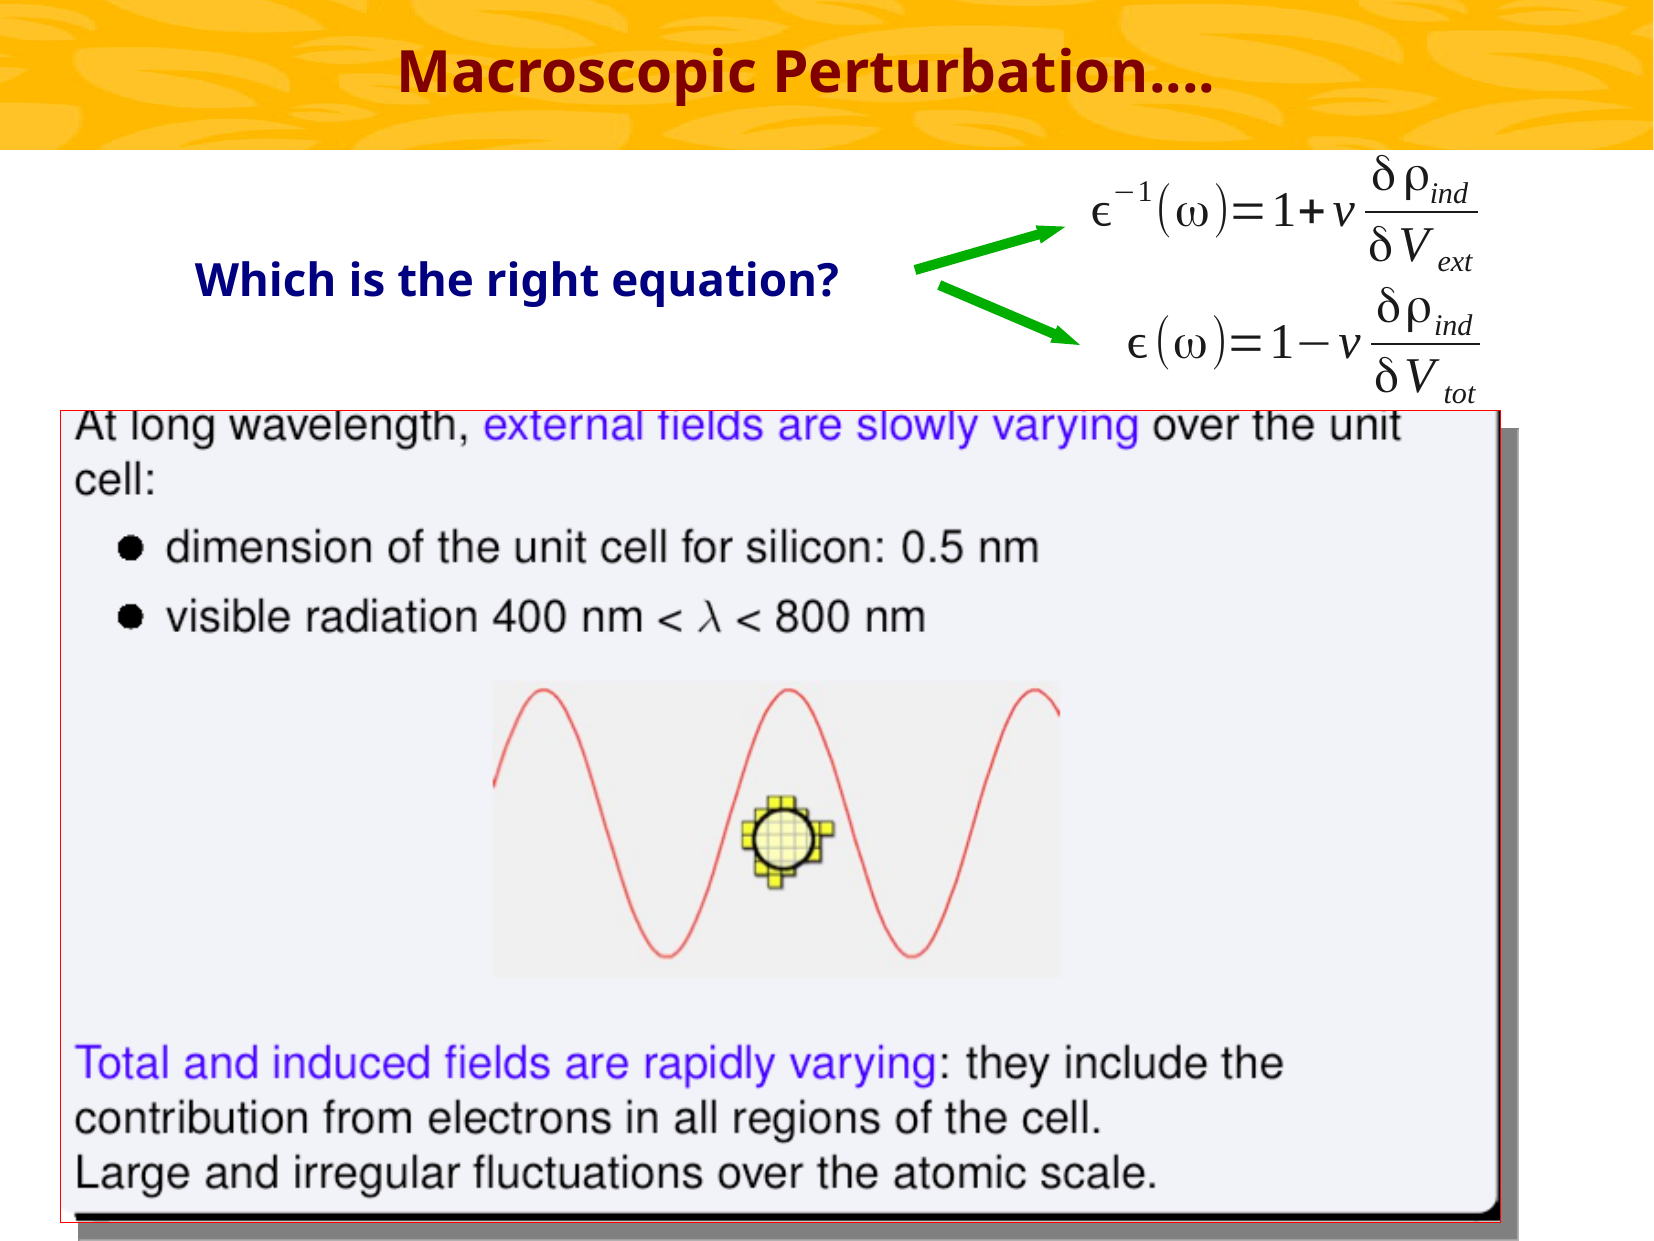

Macroscopic Perturbation....
Which is the right equation?